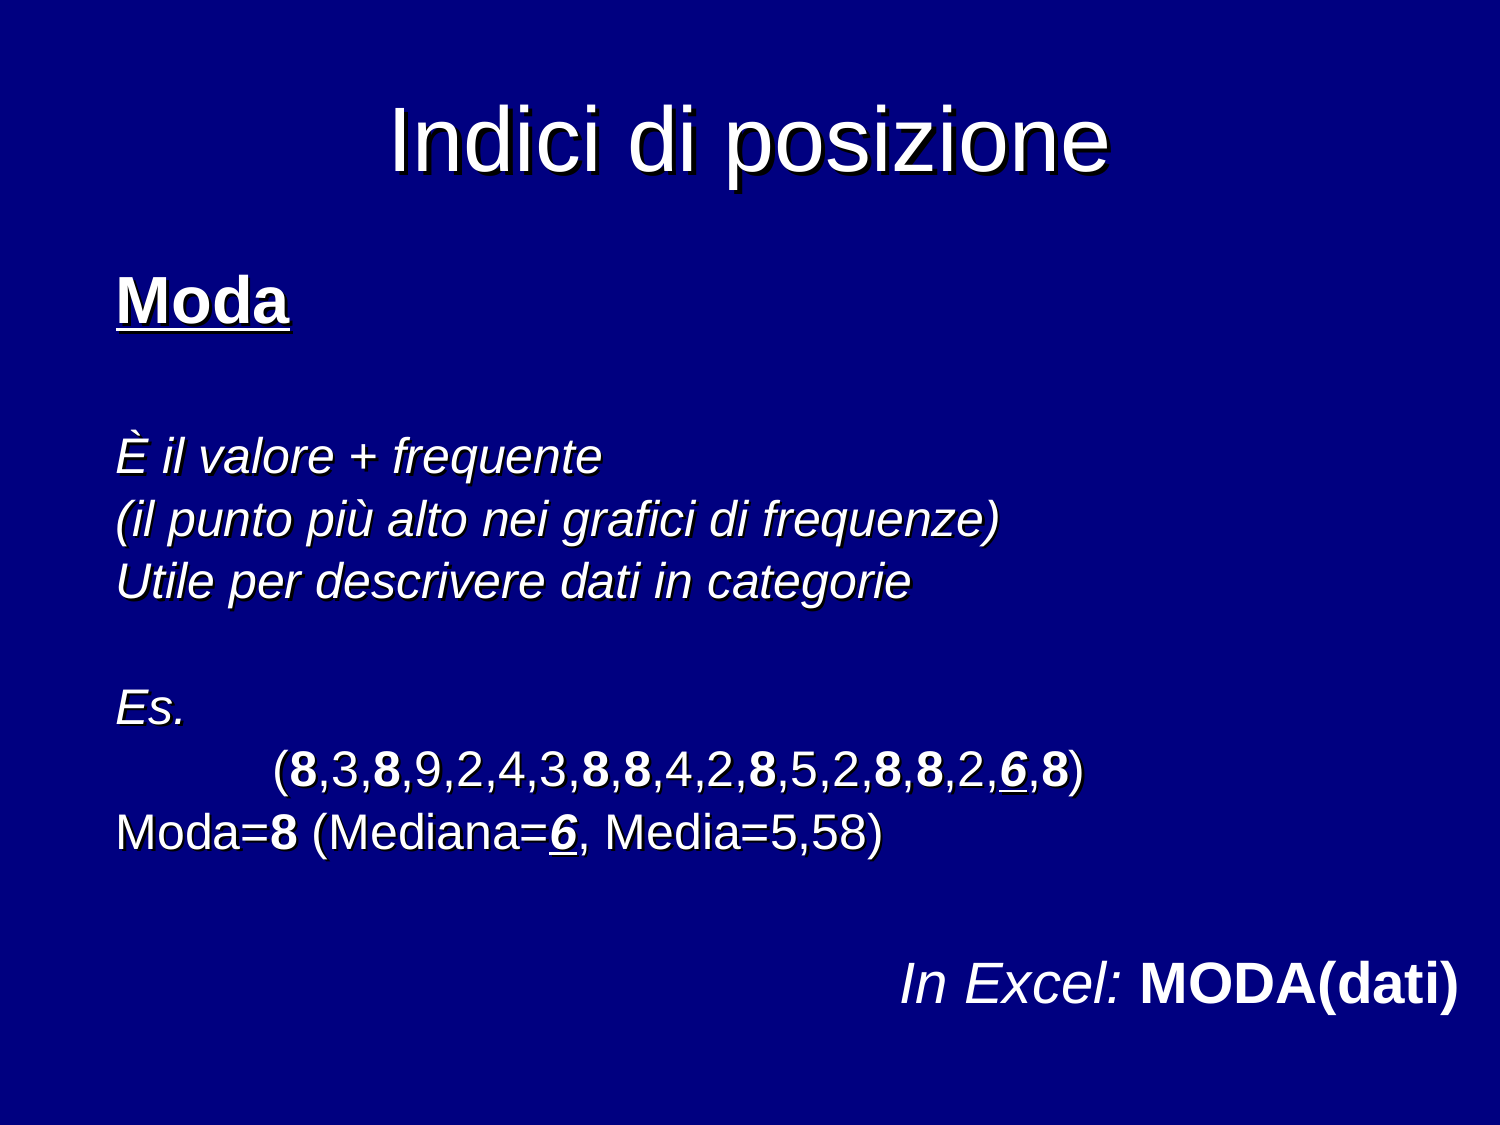

# Indici di posizione
Moda
È il valore + frequente
(il punto più alto nei grafici di frequenze)
Utile per descrivere dati in categorie
Es.
(8,3,8,9,2,4,3,8,8,4,2,8,5,2,8,8,2,6,8)
Moda=8 (Mediana=6, Media=5,58)
In Excel: MODA(dati)